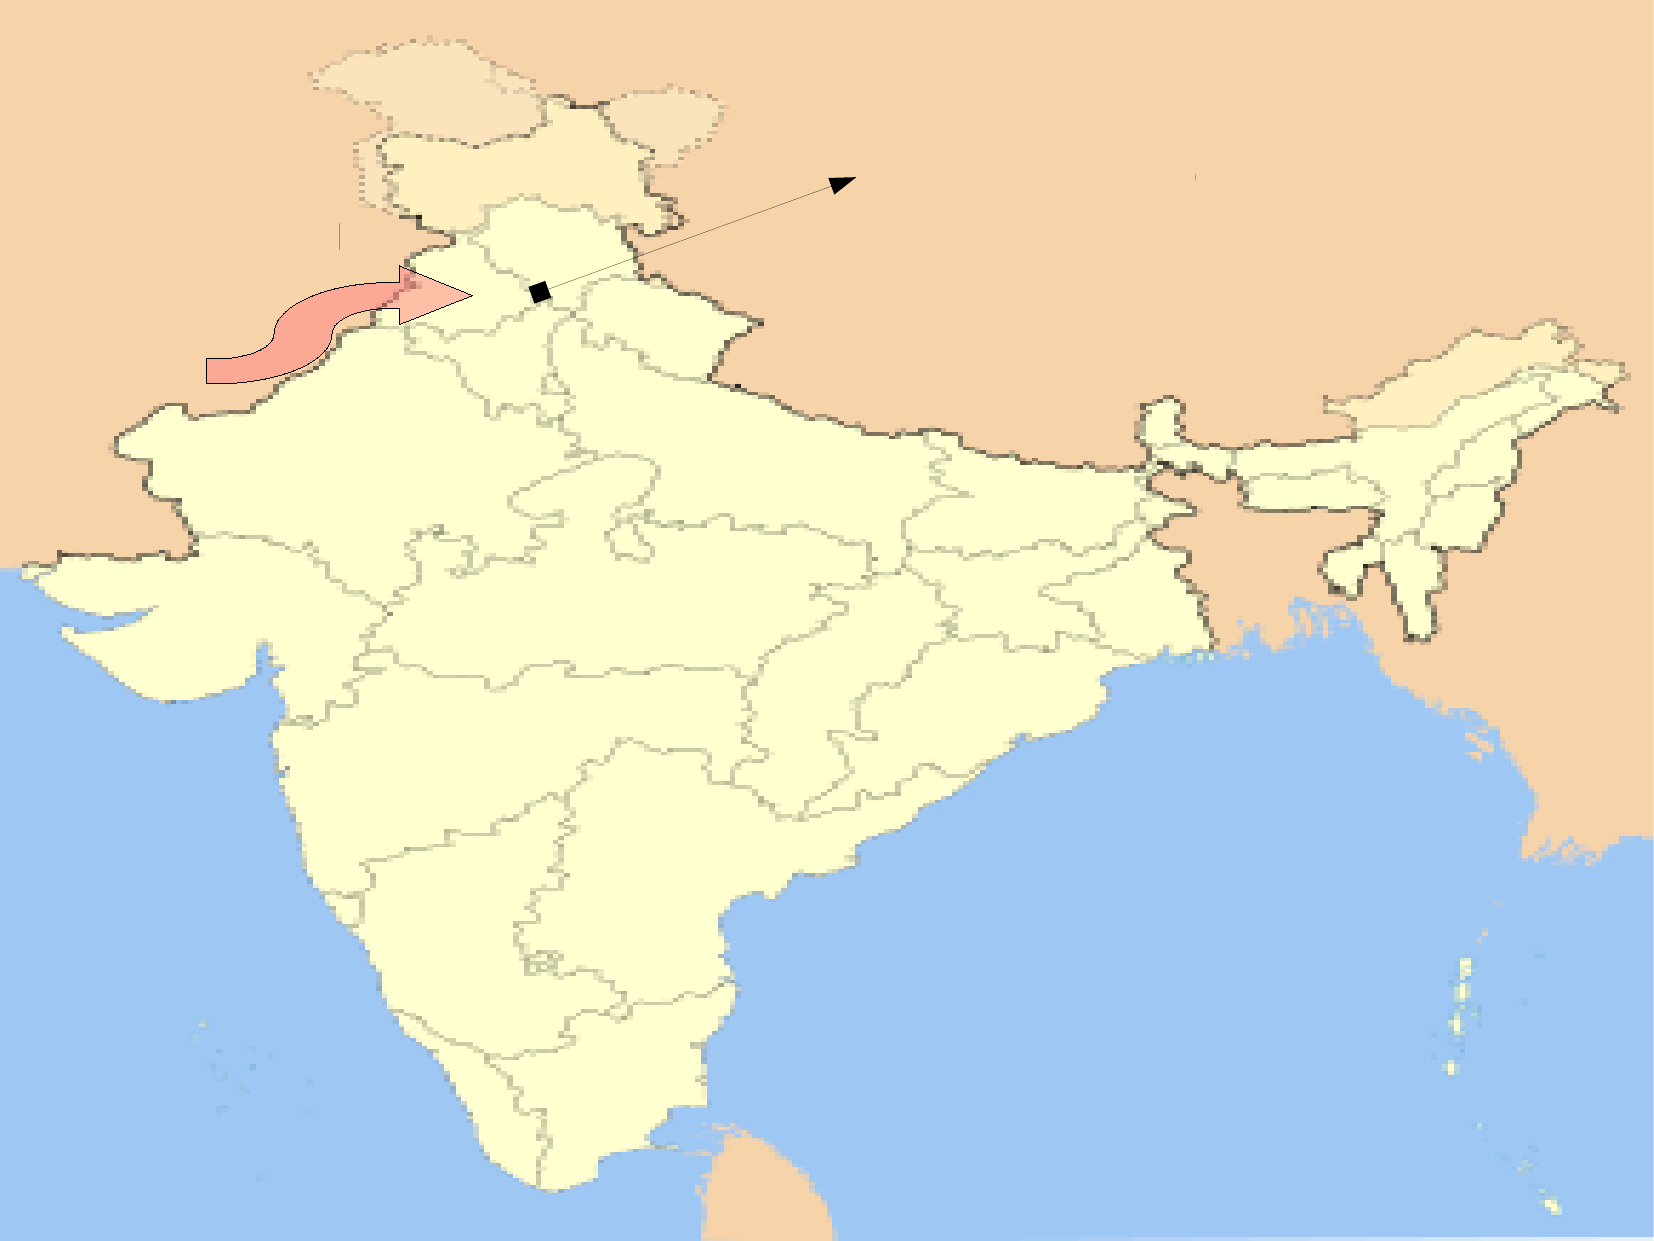

Chandigarh
P U N J A B